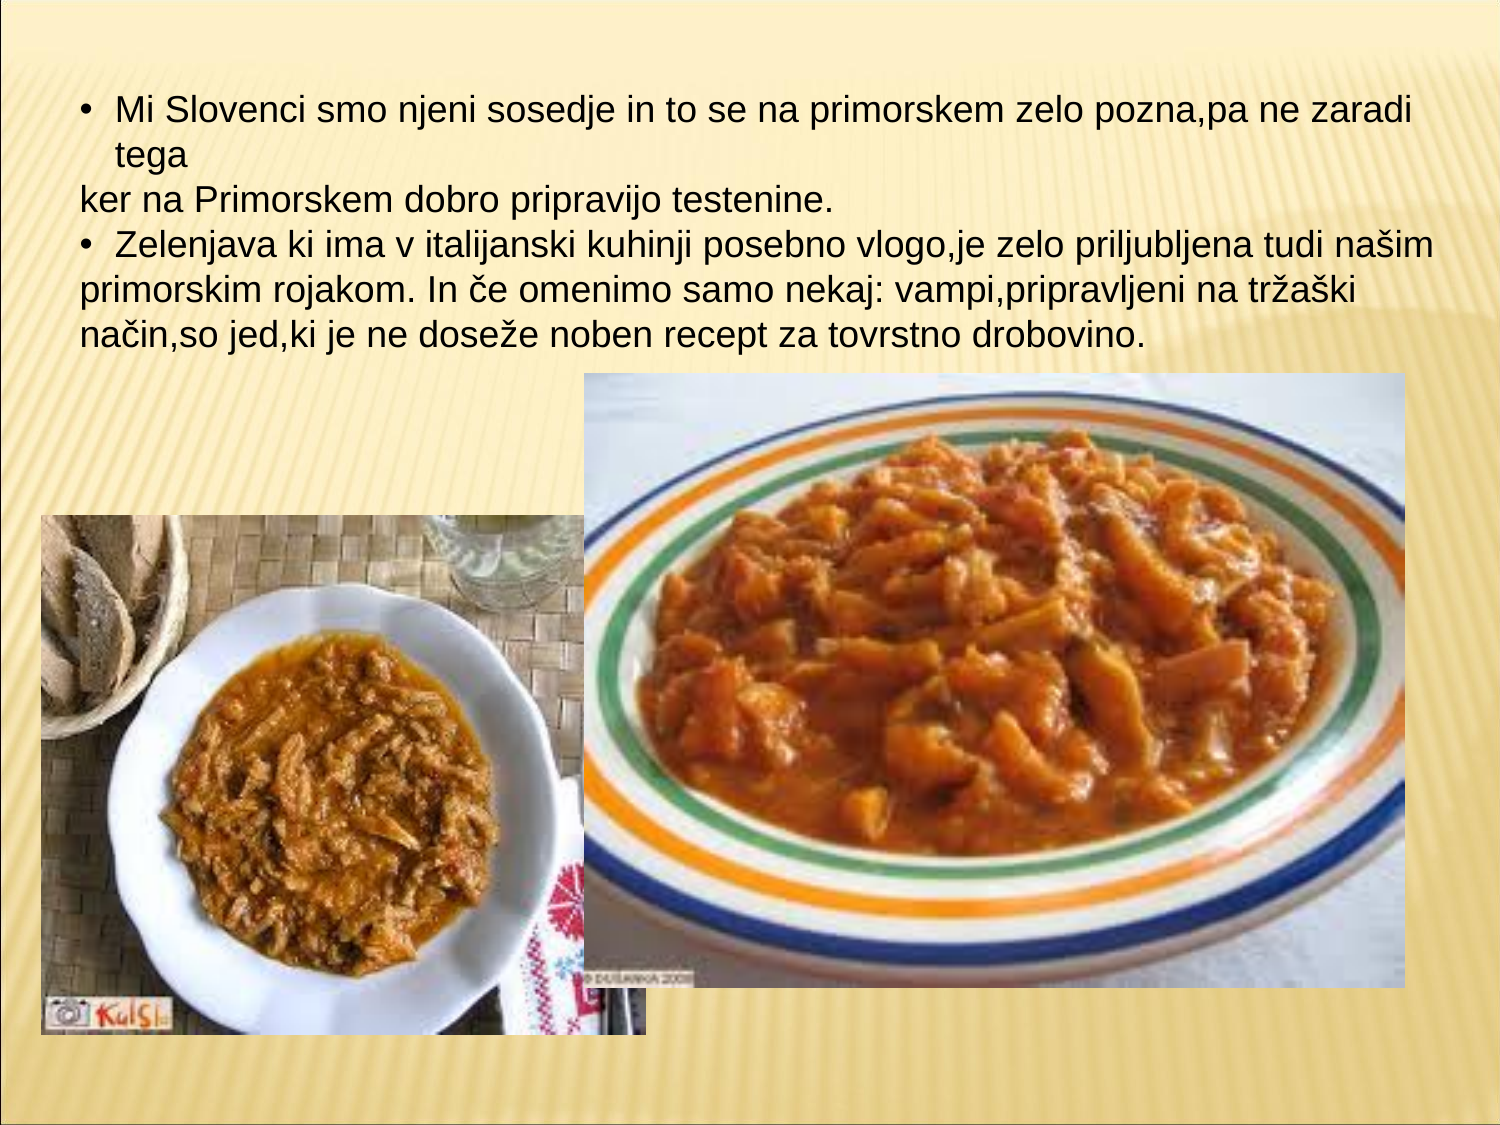

Mi Slovenci smo njeni sosedje in to se na primorskem zelo pozna,pa ne zaradi tega
ker na Primorskem dobro pripravijo testenine.
Zelenjava ki ima v italijanski kuhinji posebno vlogo,je zelo priljubljena tudi našim
primorskim rojakom. In če omenimo samo nekaj: vampi,pripravljeni na tržaški način,so jed,ki je ne doseže noben recept za tovrstno drobovino.